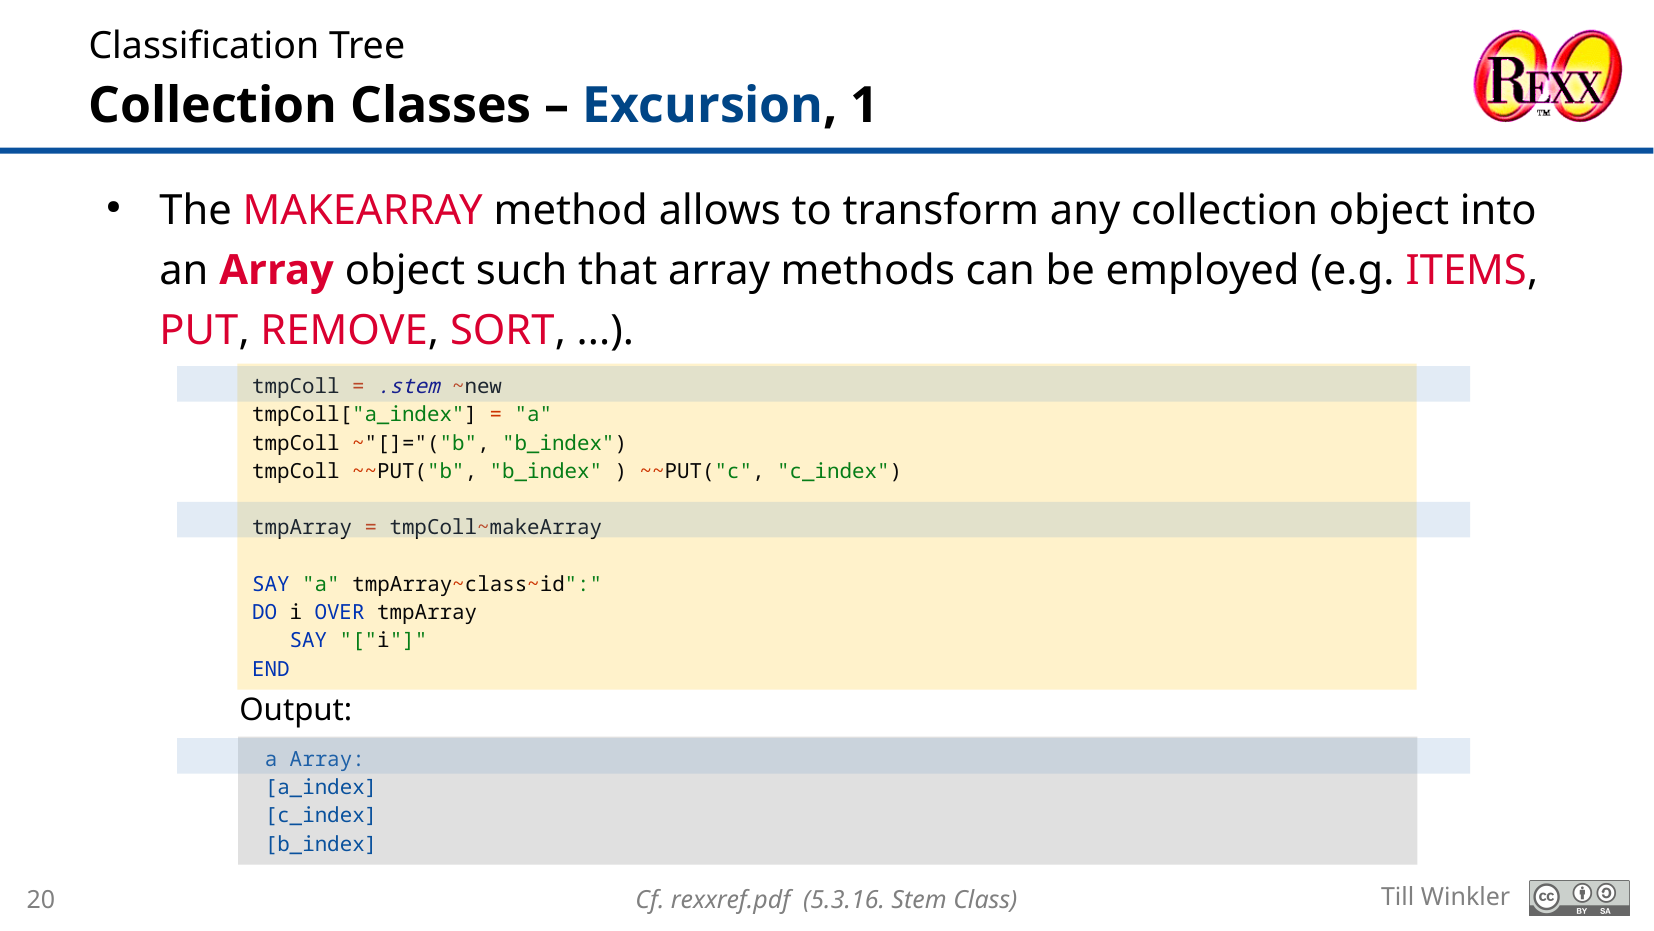

Classification Tree
Collection Classes – Excursion, 1
# The MAKEARRAY method allows to transform any collection object into an Array object such that array methods can be employed (e.g. ITEMS, PUT, REMOVE, SORT, ...).
tmpColl = .stem ~new
tmpColl["a_index"] = "a"
tmpColl ~"[]="("b", "b_index")
tmpColl ~~PUT("b", "b_index" ) ~~PUT("c", "c_index")
tmpArray = tmpColl~makeArray
SAY "a" tmpArray~class~id":"
DO i OVER tmpArray
 SAY "["i"]"
END
Output:
a Array:
[a_index]
[c_index]
[b_index]
Cf. rexxref.pdf (5.3.16. Stem Class)